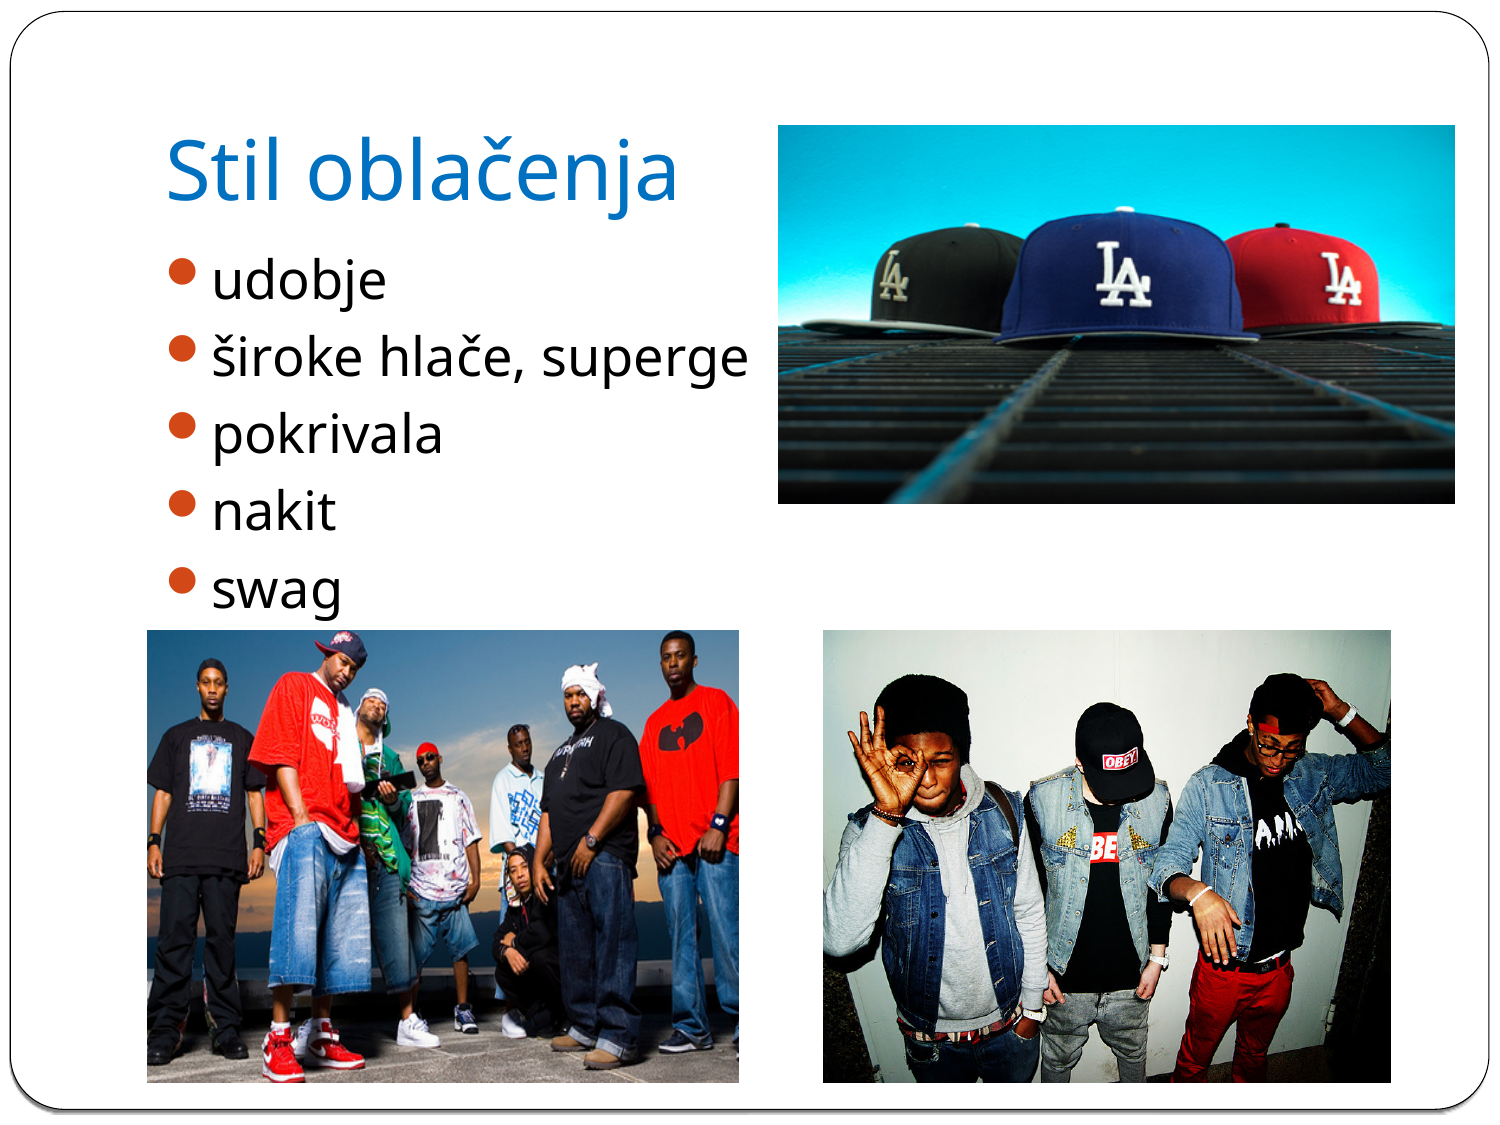

# Stil oblačenja
udobje
široke hlače, superge
pokrivala
nakit
swag